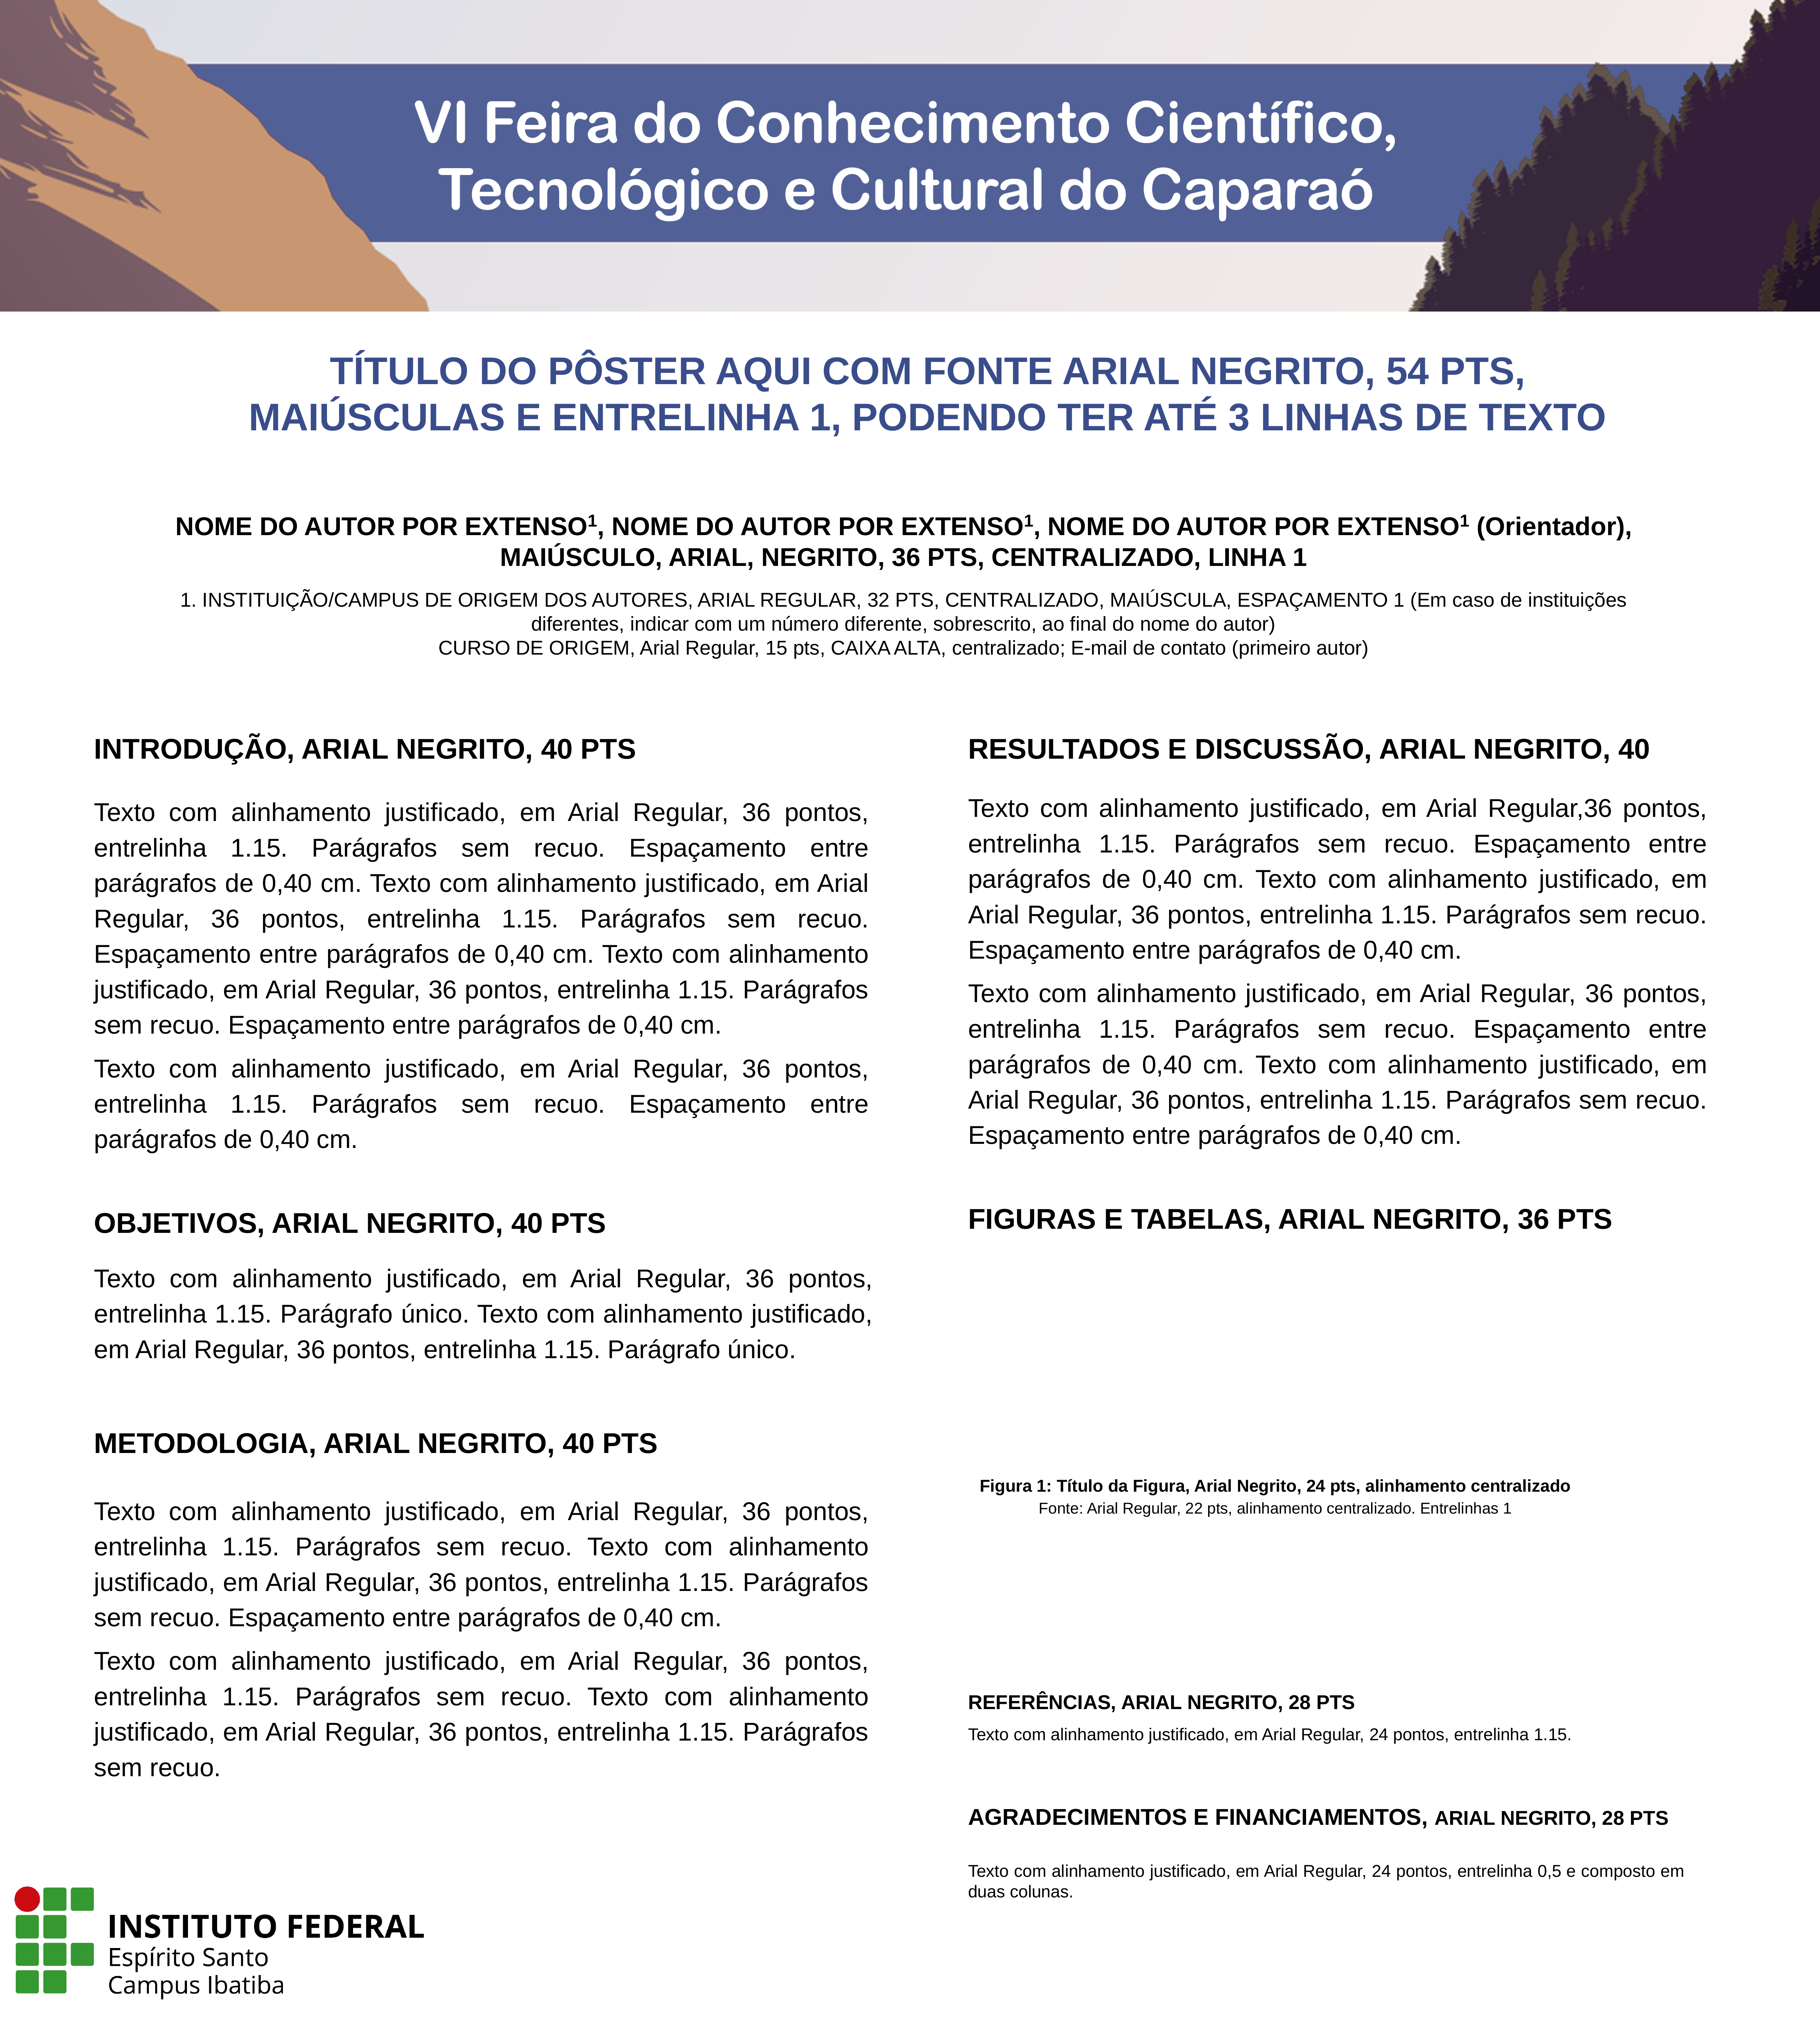

TÍTULO DO PÔSTER AQUI COM FONTE ARIAL NEGRITO, 54 PTS, MAIÚSCULAS E ENTRELINHA 1, PODENDO TER ATÉ 3 LINHAS DE TEXTO
NOME DO AUTOR POR EXTENSO1, NOME DO AUTOR POR EXTENSO1, NOME DO AUTOR POR EXTENSO1 (Orientador), MAIÚSCULO, ARIAL, NEGRITO, 36 PTS, CENTRALIZADO, LINHA 1
1. INSTITUIÇÃO/CAMPUS DE ORIGEM DOS AUTORES, ARIAL REGULAR, 32 PTS, CENTRALIZADO, MAIÚSCULA, ESPAÇAMENTO 1 (Em caso de instituições diferentes, indicar com um número diferente, sobrescrito, ao final do nome do autor)
CURSO DE ORIGEM, Arial Regular, 15 pts, CAIXA ALTA, centralizado; E-mail de contato (primeiro autor)
INTRODUÇÃO, ARIAL NEGRITO, 40 PTS
RESULTADOS E DISCUSSÃO, ARIAL NEGRITO, 40
Texto com alinhamento justificado, em Arial Regular,36 pontos, entrelinha 1.15. Parágrafos sem recuo. Espaçamento entre parágrafos de 0,40 cm. Texto com alinhamento justificado, em Arial Regular, 36 pontos, entrelinha 1.15. Parágrafos sem recuo. Espaçamento entre parágrafos de 0,40 cm.
Texto com alinhamento justificado, em Arial Regular, 36 pontos, entrelinha 1.15. Parágrafos sem recuo. Espaçamento entre parágrafos de 0,40 cm. Texto com alinhamento justificado, em Arial Regular, 36 pontos, entrelinha 1.15. Parágrafos sem recuo. Espaçamento entre parágrafos de 0,40 cm.
Texto com alinhamento justificado, em Arial Regular, 36 pontos, entrelinha 1.15. Parágrafos sem recuo. Espaçamento entre parágrafos de 0,40 cm. Texto com alinhamento justificado, em Arial Regular, 36 pontos, entrelinha 1.15. Parágrafos sem recuo. Espaçamento entre parágrafos de 0,40 cm. Texto com alinhamento justificado, em Arial Regular, 36 pontos, entrelinha 1.15. Parágrafos sem recuo. Espaçamento entre parágrafos de 0,40 cm.
Texto com alinhamento justificado, em Arial Regular, 36 pontos, entrelinha 1.15. Parágrafos sem recuo. Espaçamento entre parágrafos de 0,40 cm.
OBJETIVOS, ARIAL NEGRITO, 40 PTS
FIGURAS E TABELAS, ARIAL NEGRITO, 36 PTS
Texto com alinhamento justificado, em Arial Regular, 36 pontos, entrelinha 1.15. Parágrafo único. Texto com alinhamento justificado, em Arial Regular, 36 pontos, entrelinha 1.15. Parágrafo único.
METODOLOGIA, ARIAL NEGRITO, 40 PTS
Figura 1: Título da Figura, Arial Negrito, 24 pts, alinhamento centralizado
Fonte: Arial Regular, 22 pts, alinhamento centralizado. Entrelinhas 1
Texto com alinhamento justificado, em Arial Regular, 36 pontos, entrelinha 1.15. Parágrafos sem recuo. Texto com alinhamento justificado, em Arial Regular, 36 pontos, entrelinha 1.15. Parágrafos sem recuo. Espaçamento entre parágrafos de 0,40 cm.
Texto com alinhamento justificado, em Arial Regular, 36 pontos, entrelinha 1.15. Parágrafos sem recuo. Texto com alinhamento justificado, em Arial Regular, 36 pontos, entrelinha 1.15. Parágrafos sem recuo.
REFERÊNCIAS, ARIAL NEGRITO, 28 PTS
Texto com alinhamento justificado, em Arial Regular, 24 pontos, entrelinha 1.15.
AGRADECIMENTOS E FINANCIAMENTOS, ARIAL NEGRITO, 28 PTS
Texto com alinhamento justificado, em Arial Regular, 24 pontos, entrelinha 0,5 e composto em duas colunas.